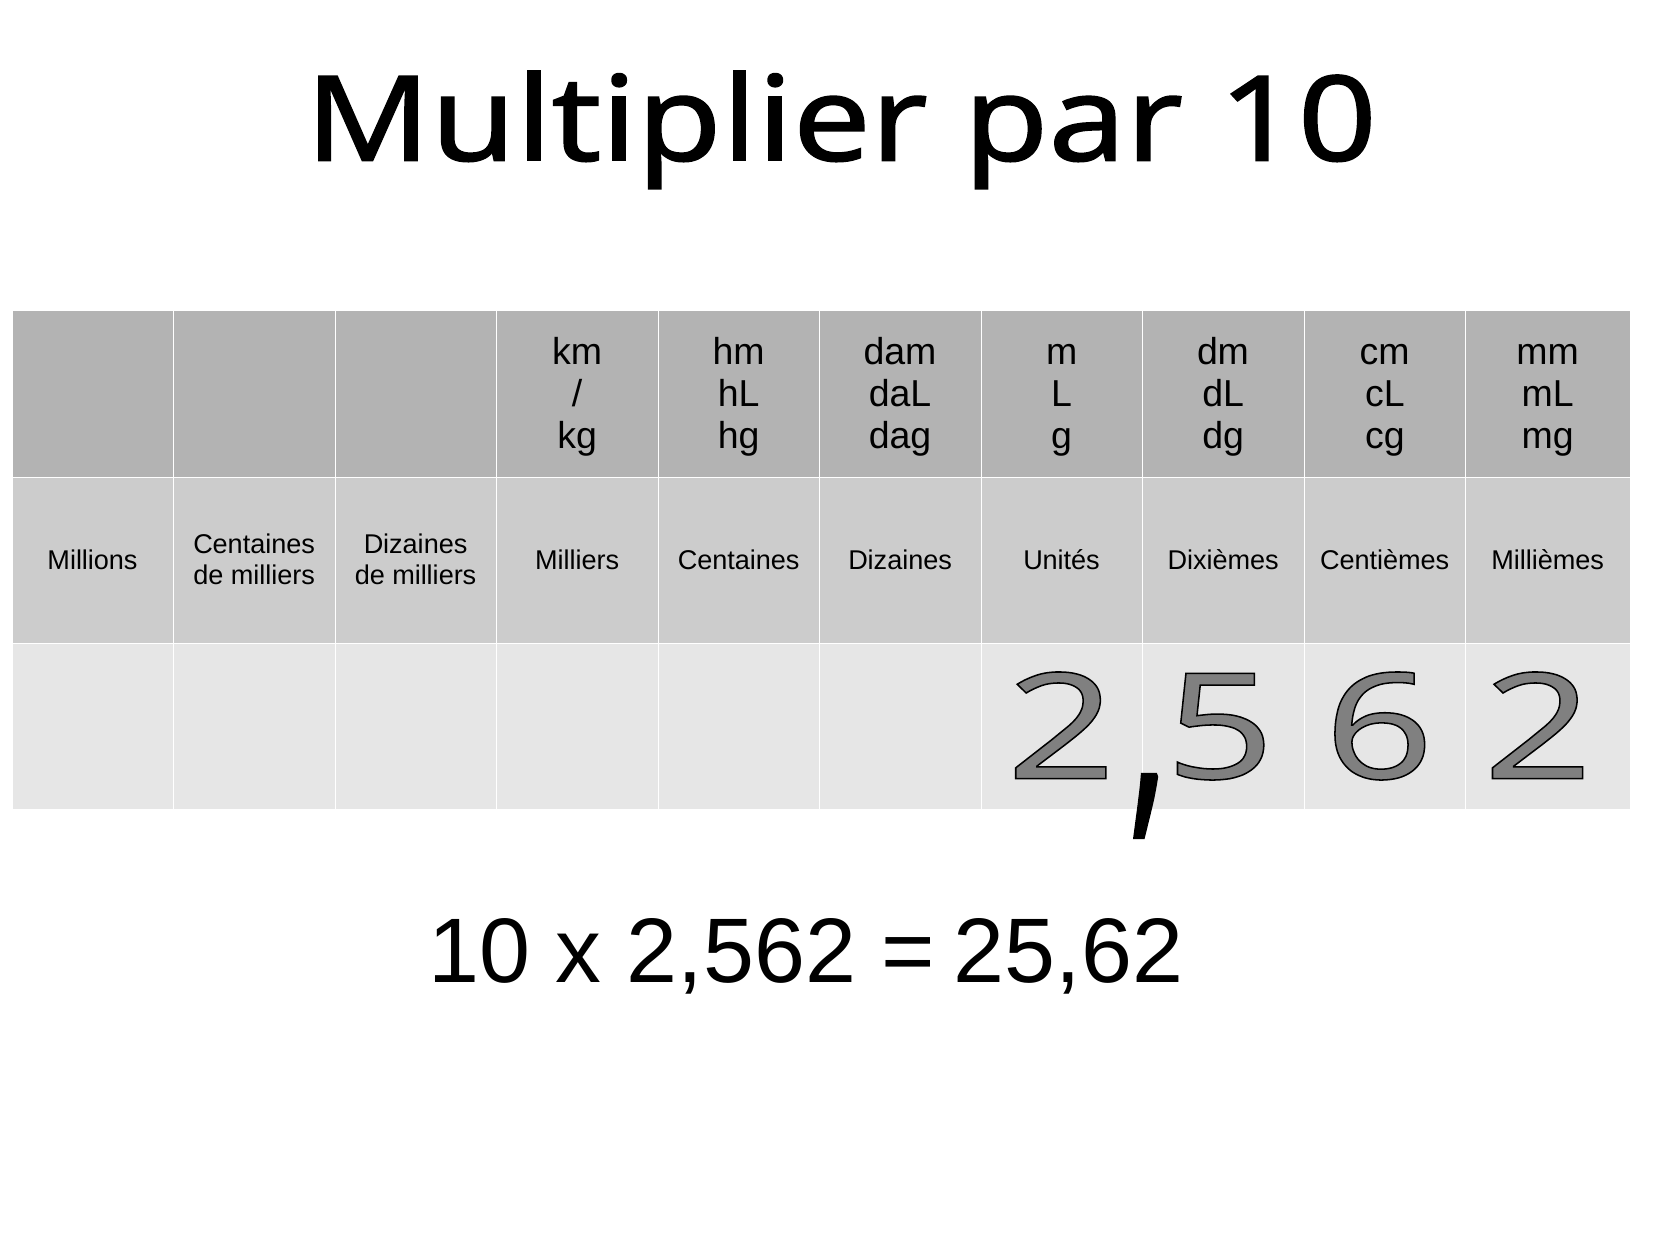

Multiplier par 10
| | | | km / kg | hm hL hg | dam daL dag | m L g | dm dL dg | cm cL cg | mm mL mg |
| --- | --- | --- | --- | --- | --- | --- | --- | --- | --- |
| Millions | Centaines de milliers | Dizaines de milliers | Milliers | Centaines | Dizaines | Unités | Dixièmes | Centièmes | Millièmes |
| | | | | | | | | | |
2 5 6 2
,
10 x 2,562 =
25,62